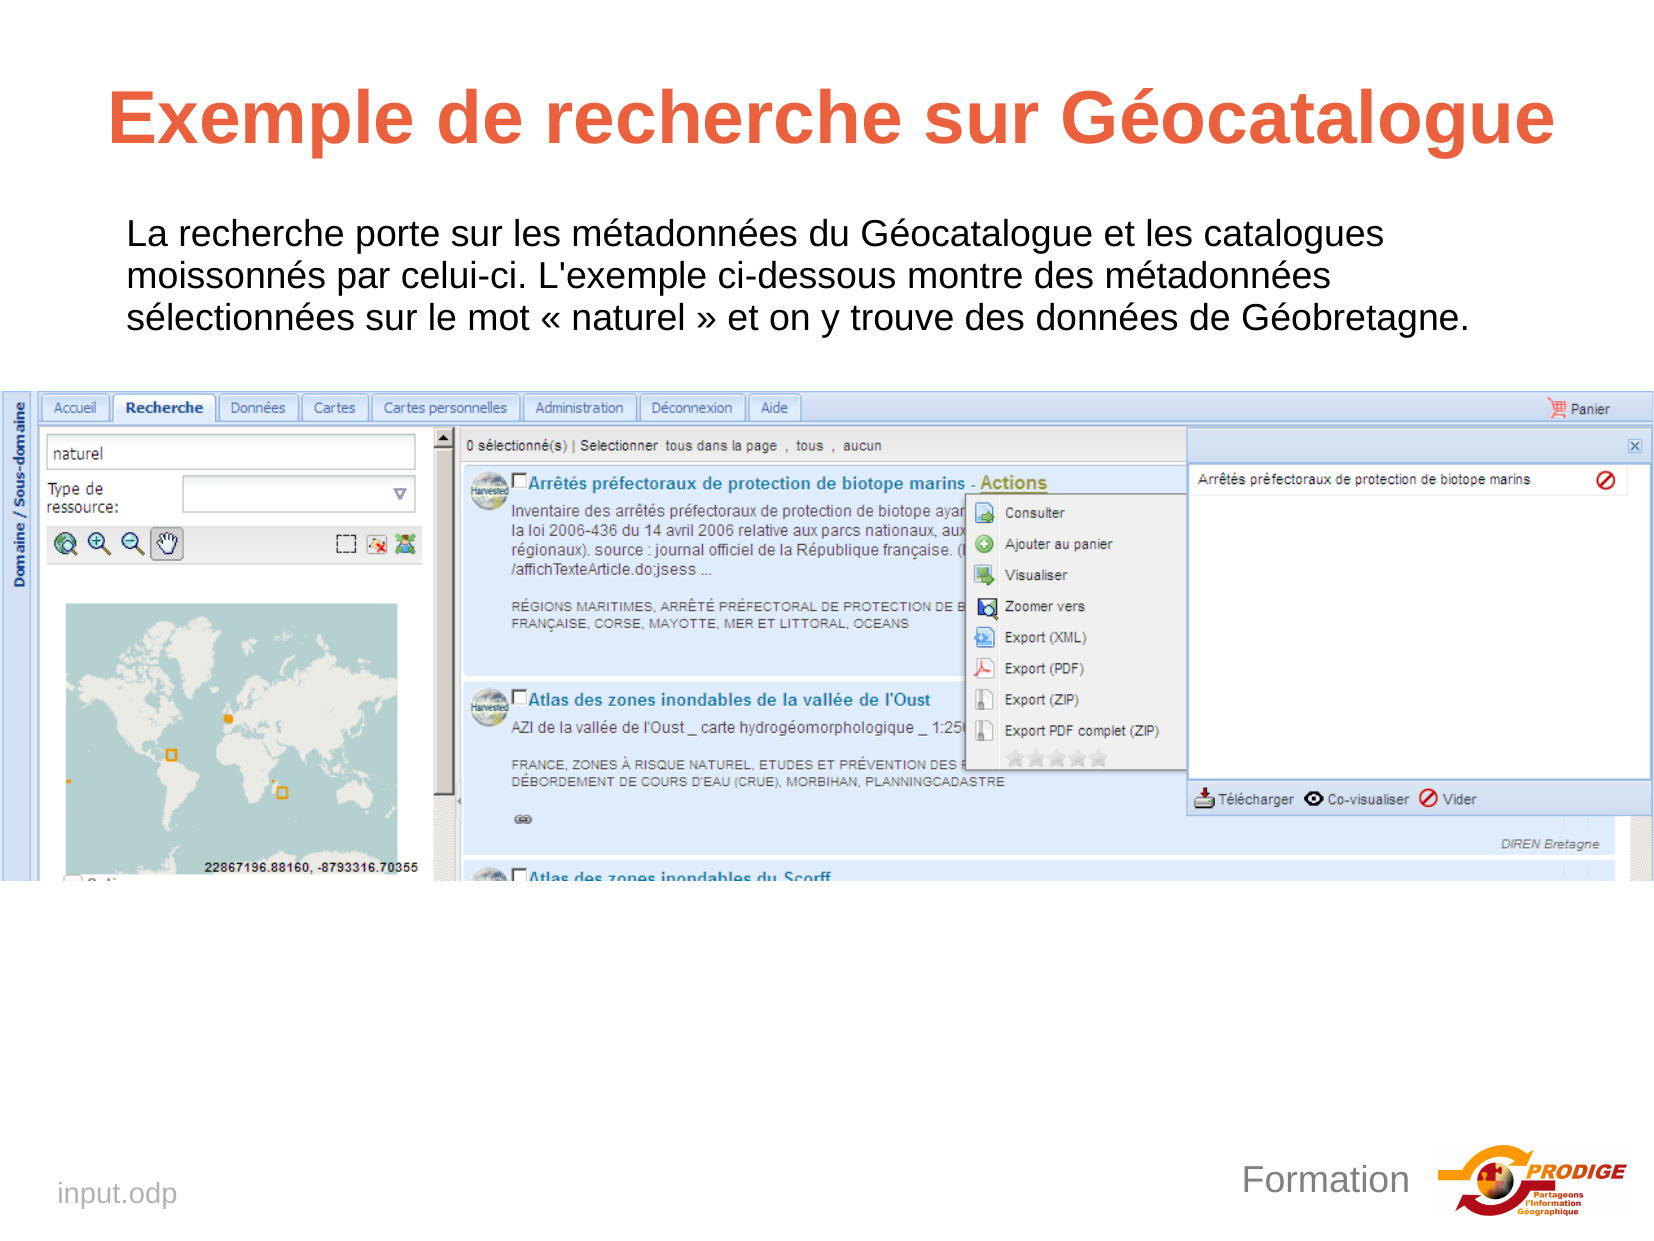

# Exemple de recherche sur Géocatalogue
La recherche porte sur les métadonnées du Géocatalogue et les catalogues
moissonnés par celui-ci. L'exemple ci-dessous montre des métadonnées
sélectionnées sur le mot « naturel » et on y trouve des données de Géobretagne.